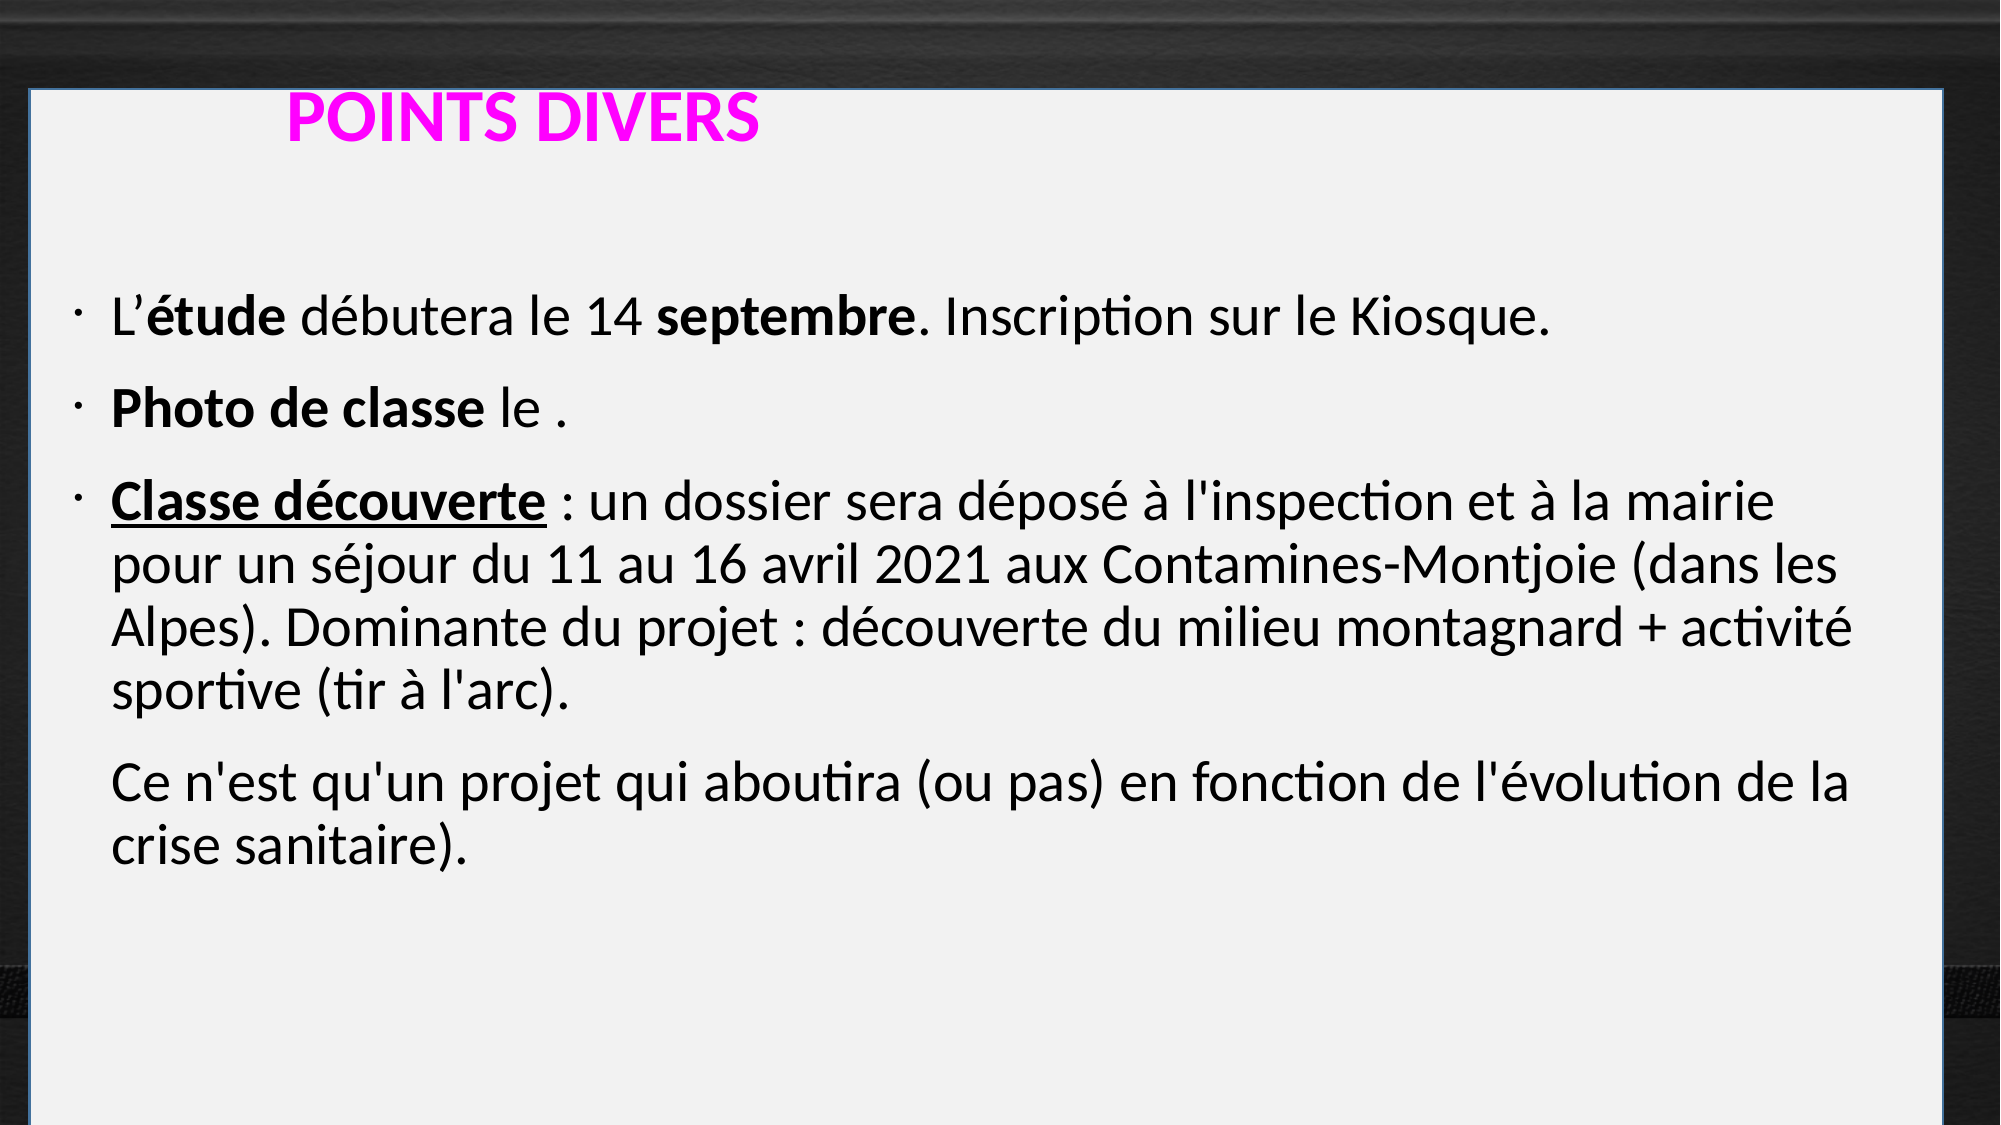

# POINTS DIVERS
L’étude débutera le 14 septembre. Inscription sur le Kiosque.
Photo de classe le .
Classe découverte : un dossier sera déposé à l'inspection et à la mairie pour un séjour du 11 au 16 avril 2021 aux Contamines-Montjoie (dans les Alpes). Dominante du projet : découverte du milieu montagnard + activité sportive (tir à l'arc).
Ce n'est qu'un projet qui aboutira (ou pas) en fonction de l'évolution de la crise sanitaire).